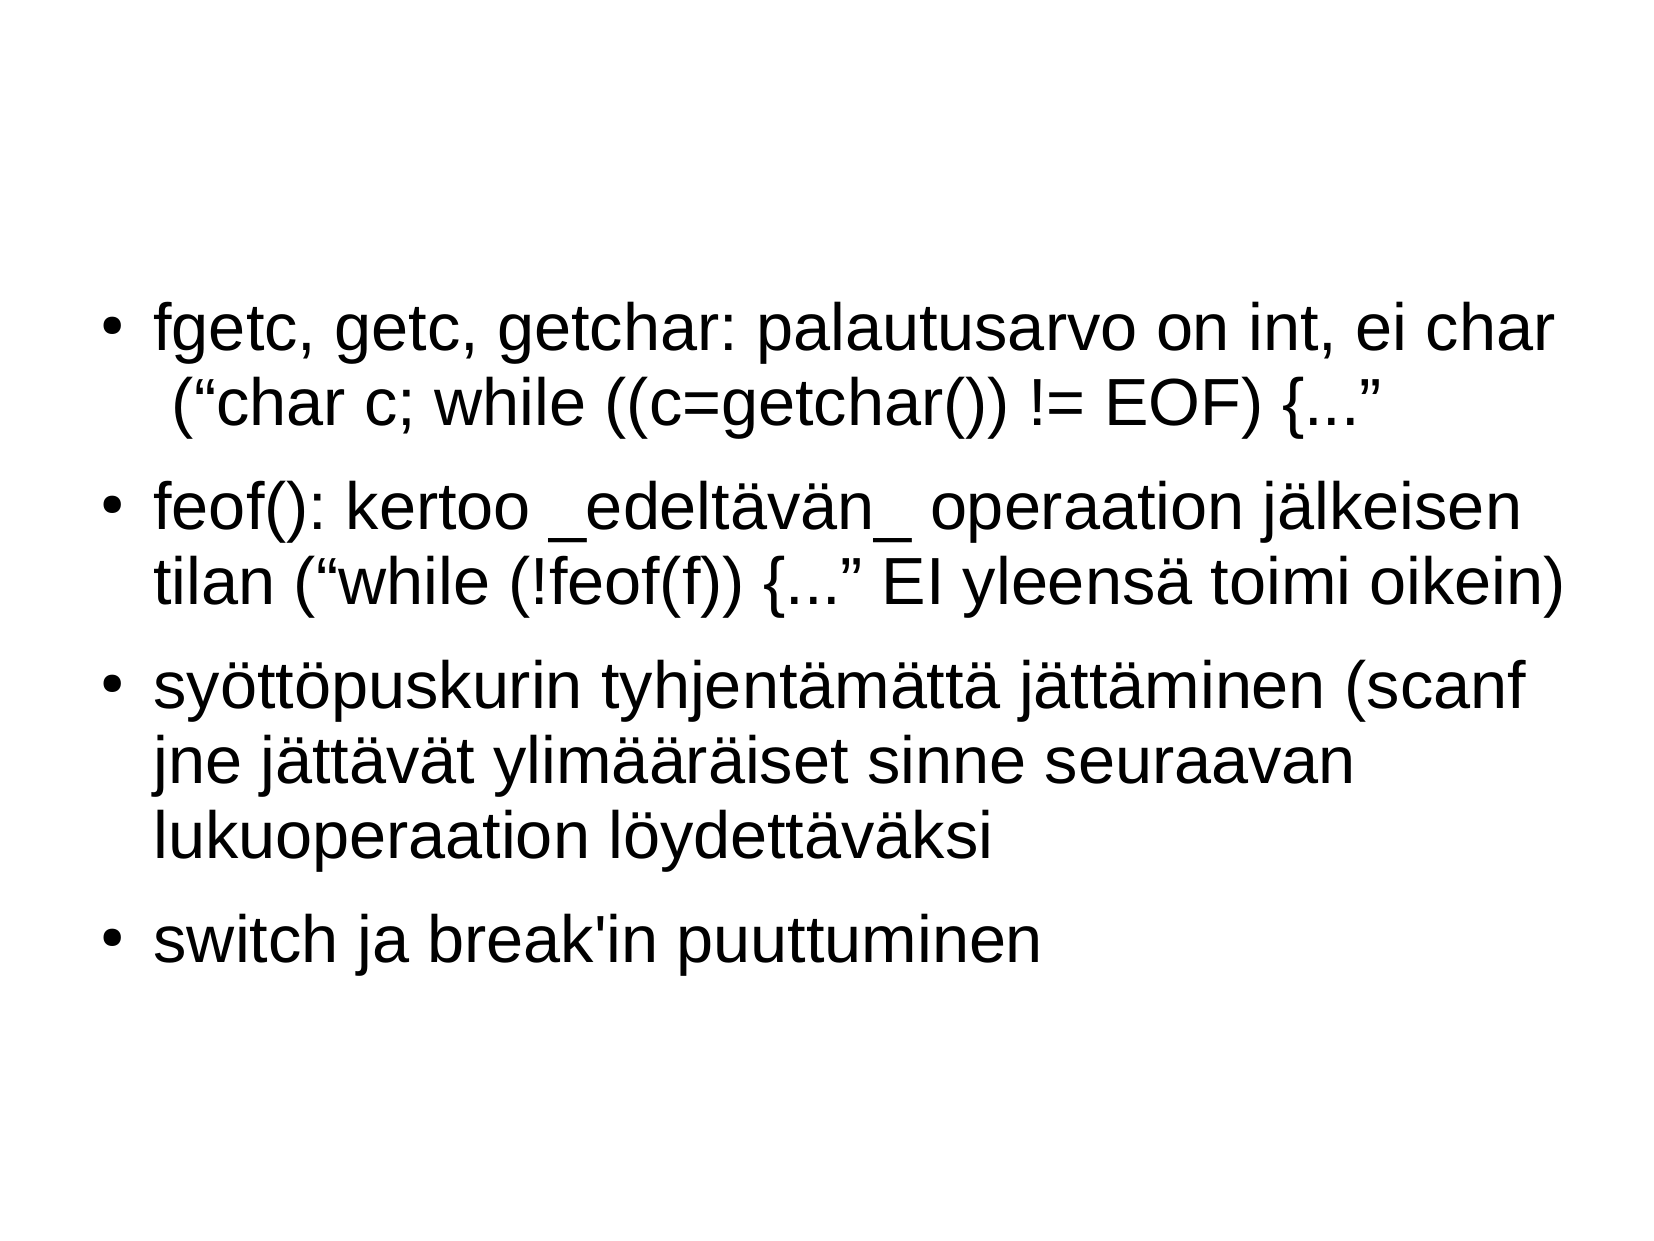

# fgetc, getc, getchar: palautusarvo on int, ei char (“char c; while ((c=getchar()) != EOF) {...”
feof(): kertoo _edeltävän_ operaation jälkeisen tilan (“while (!feof(f)) {...” EI yleensä toimi oikein)
syöttöpuskurin tyhjentämättä jättäminen (scanf jne jättävät ylimääräiset sinne seuraavan lukuoperaation löydettäväksi
switch ja break'in puuttuminen